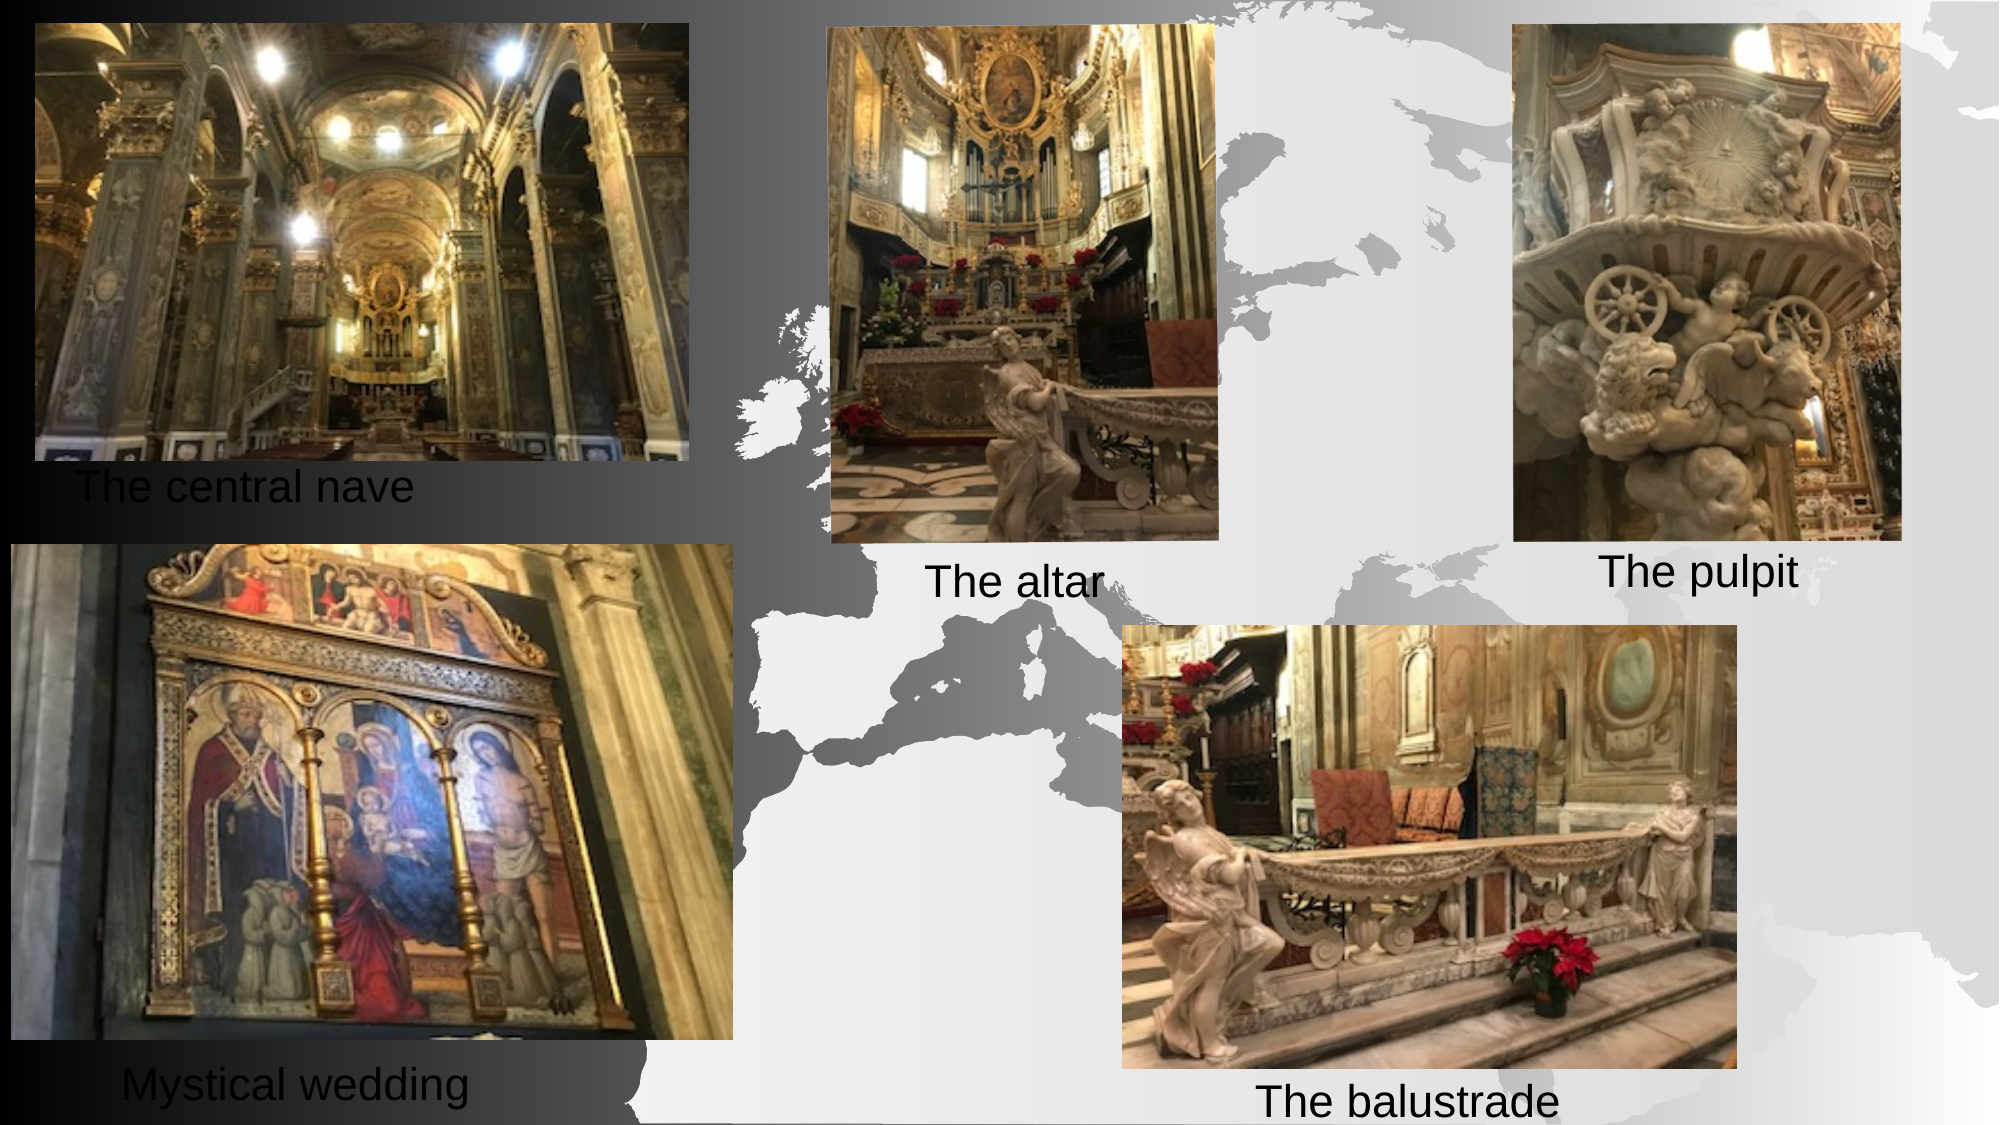

The central nave
The pulpit
The altar
Mystical wedding
The balustrade